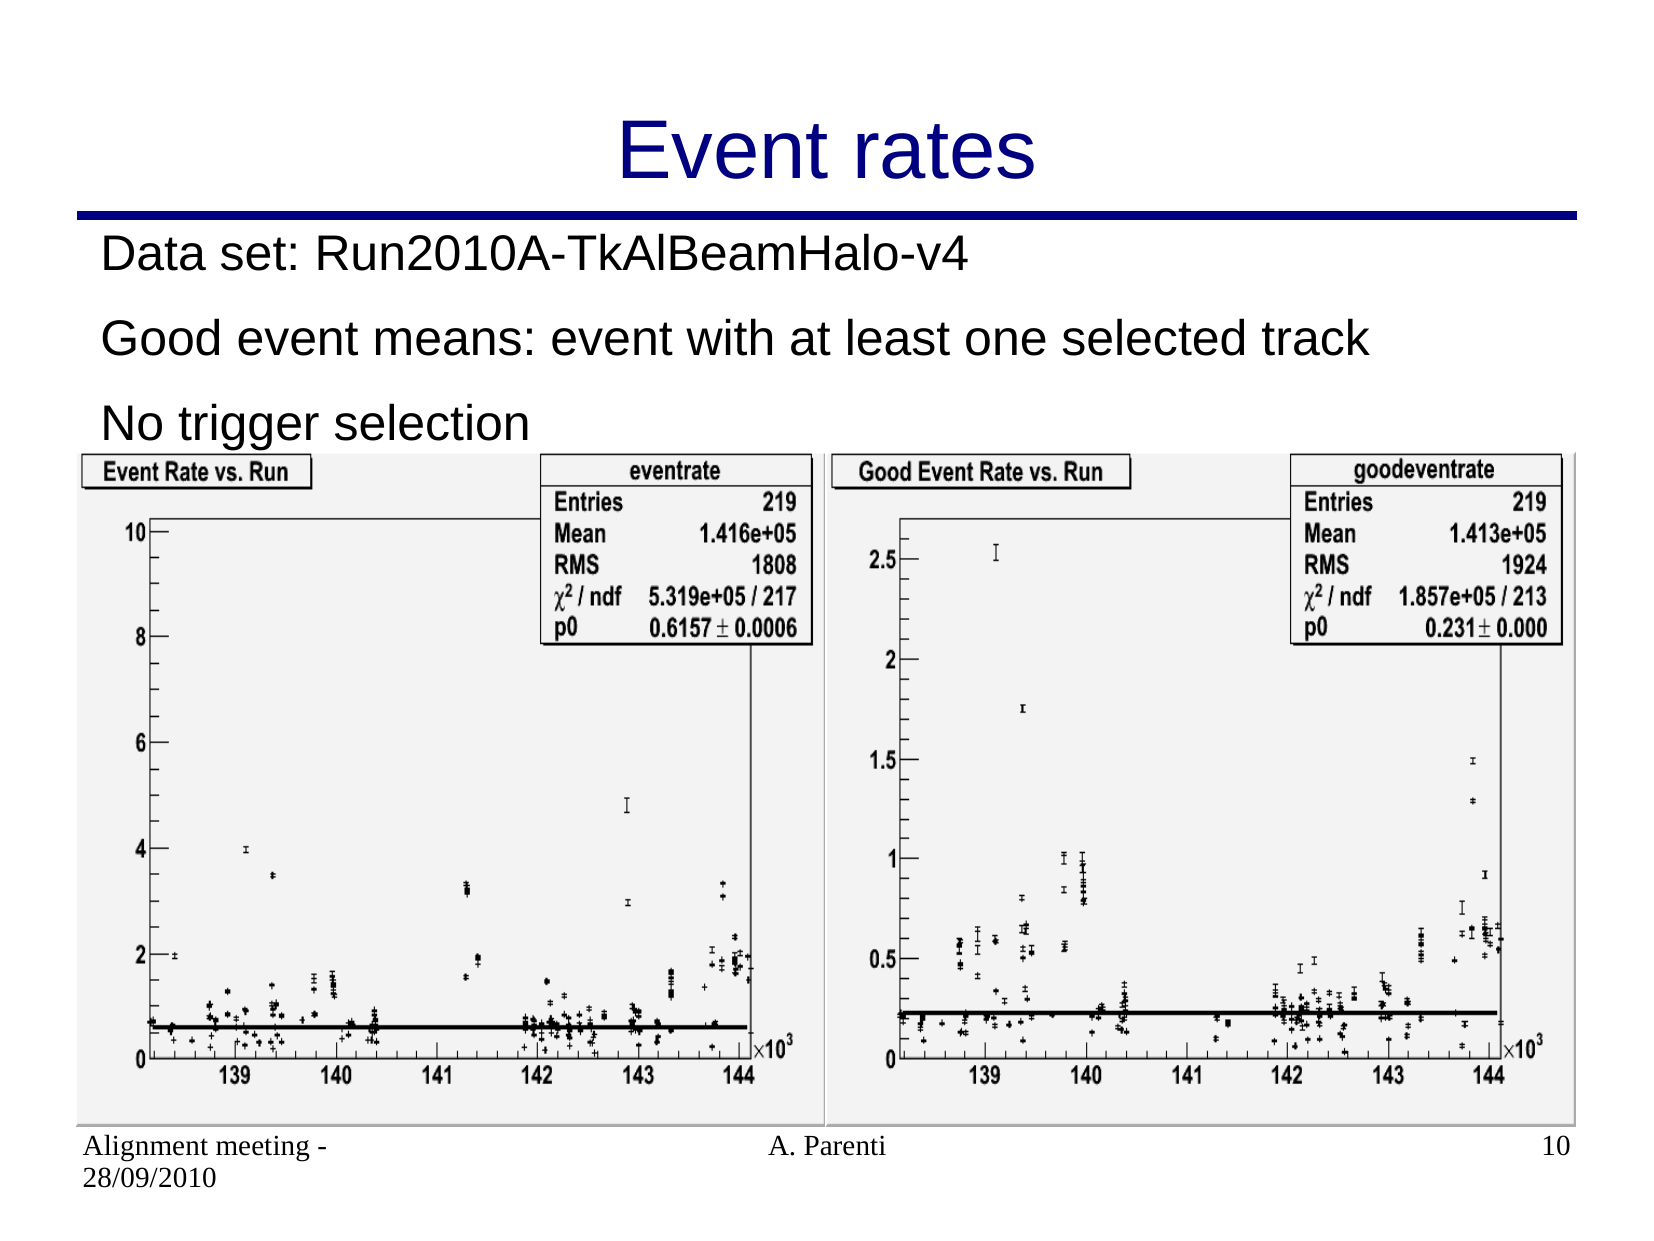

# Event rates
Data set: Run2010A-TkAlBeamHalo-v4
Good event means: event with at least one selected track
No trigger selection
10